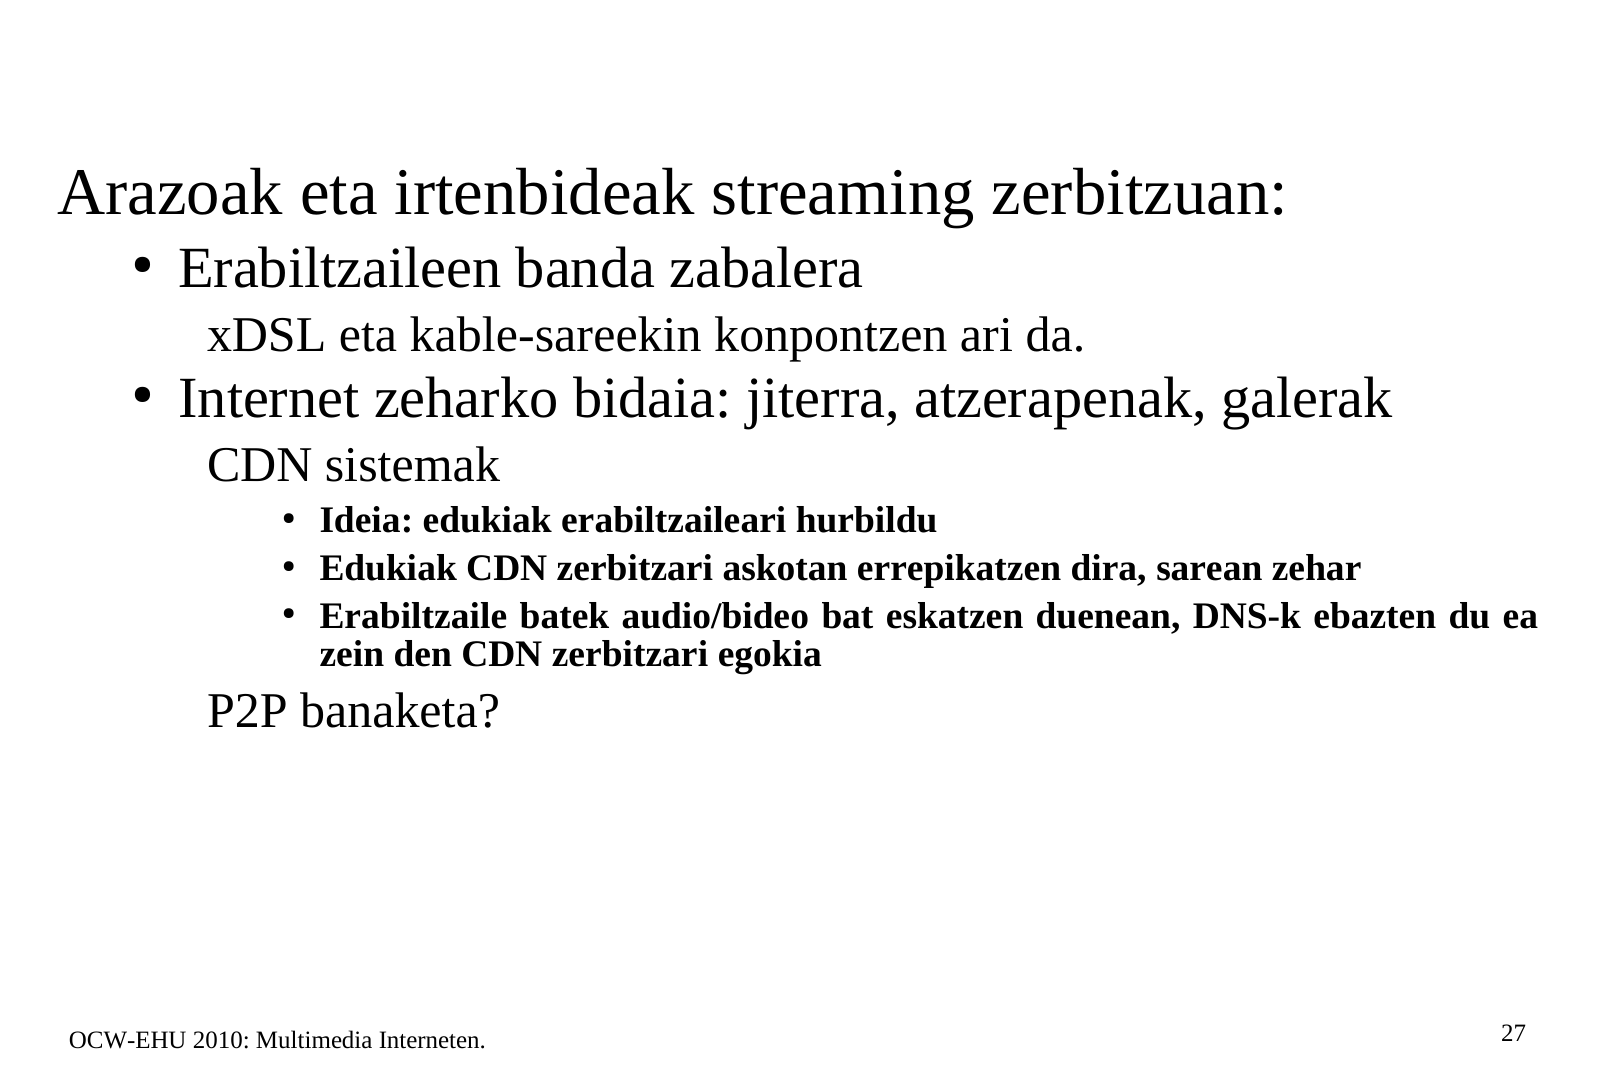

# Arazoak eta irtenbideak streaming zerbitzuan:
Erabiltzaileen banda zabalera
xDSL eta kable-sareekin konpontzen ari da.
Internet zeharko bidaia: jiterra, atzerapenak, galerak
CDN sistemak
Ideia: edukiak erabiltzaileari hurbildu
Edukiak CDN zerbitzari askotan errepikatzen dira, sarean zehar
Erabiltzaile batek audio/bideo bat eskatzen duenean, DNS-k ebazten du ea zein den CDN zerbitzari egokia
P2P banaketa?
27